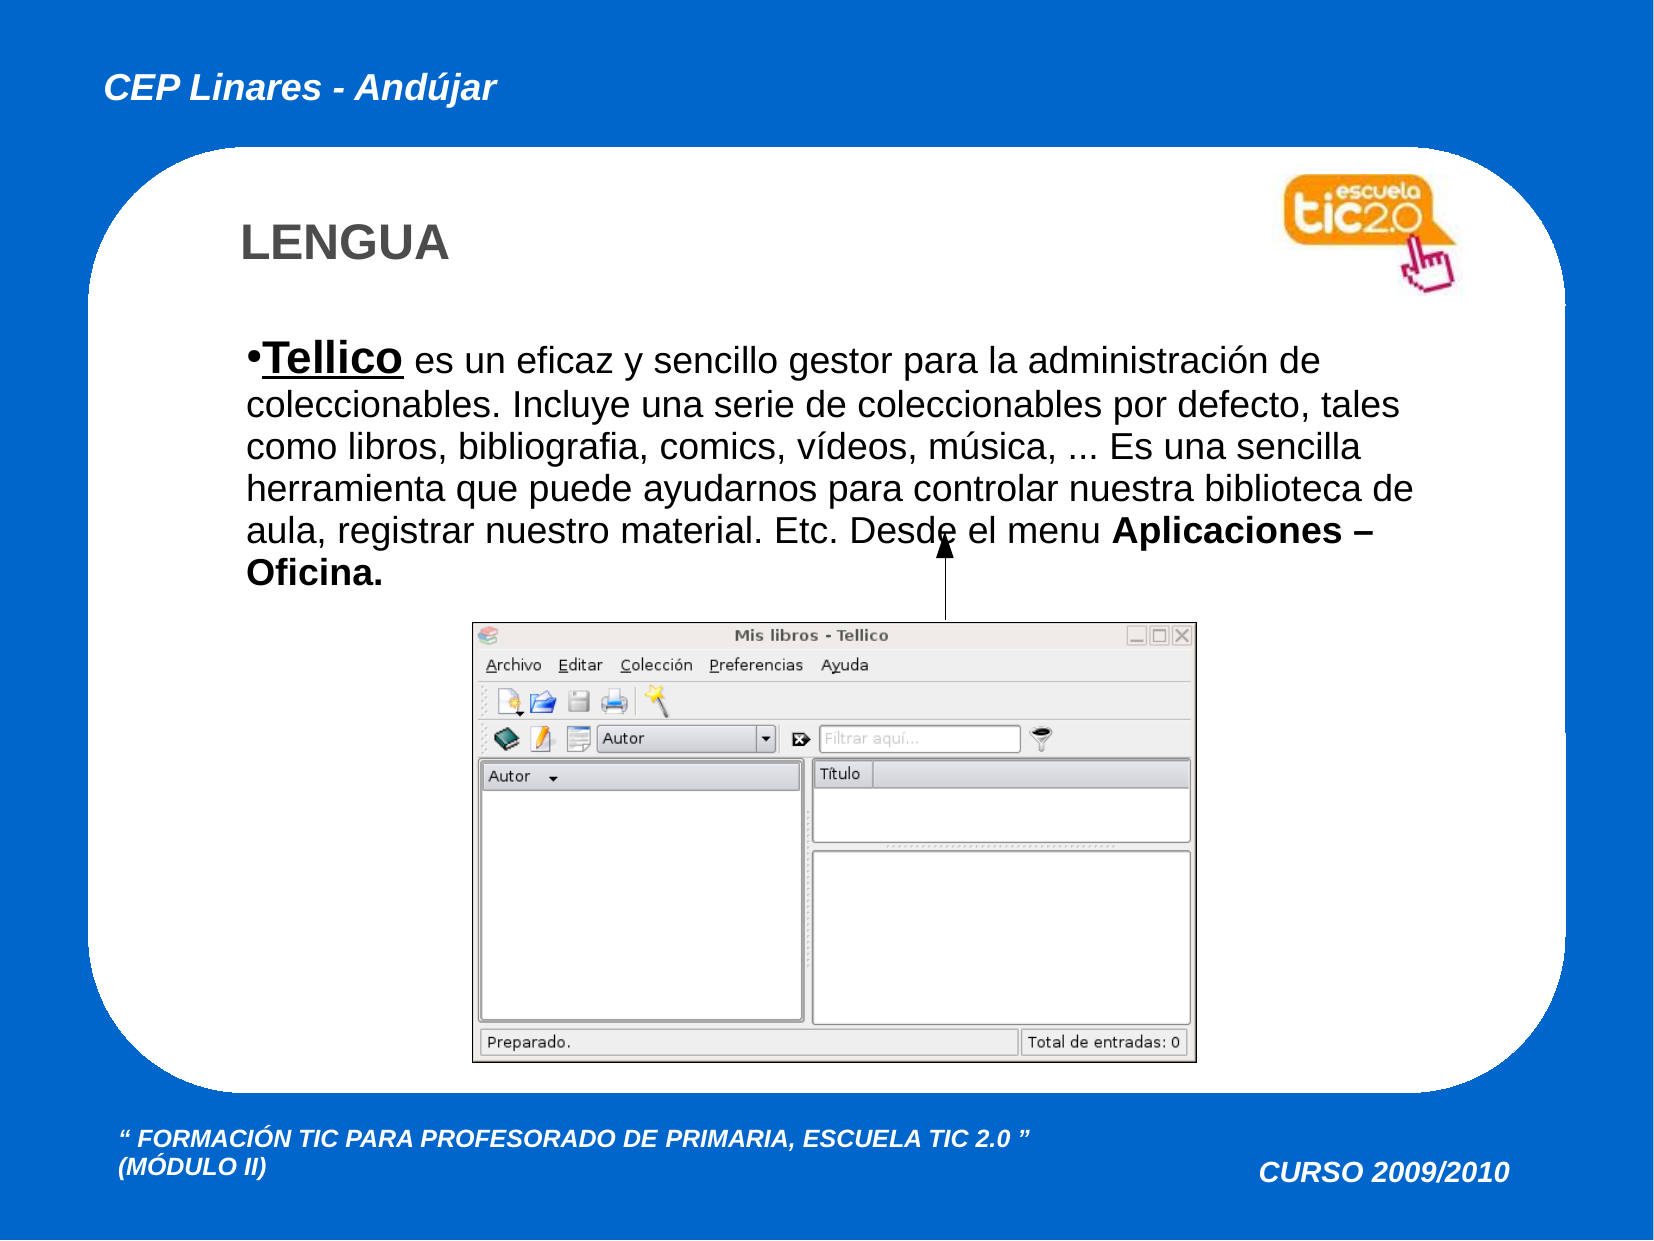

LENGUA
Tellico es un eficaz y sencillo gestor para la administración de coleccionables. Incluye una serie de coleccionables por defecto, tales como libros, bibliografia, comics, vídeos, música, ... Es una sencilla herramienta que puede ayudarnos para controlar nuestra biblioteca de aula, registrar nuestro material. Etc. Desde el menu Aplicaciones – Oficina.